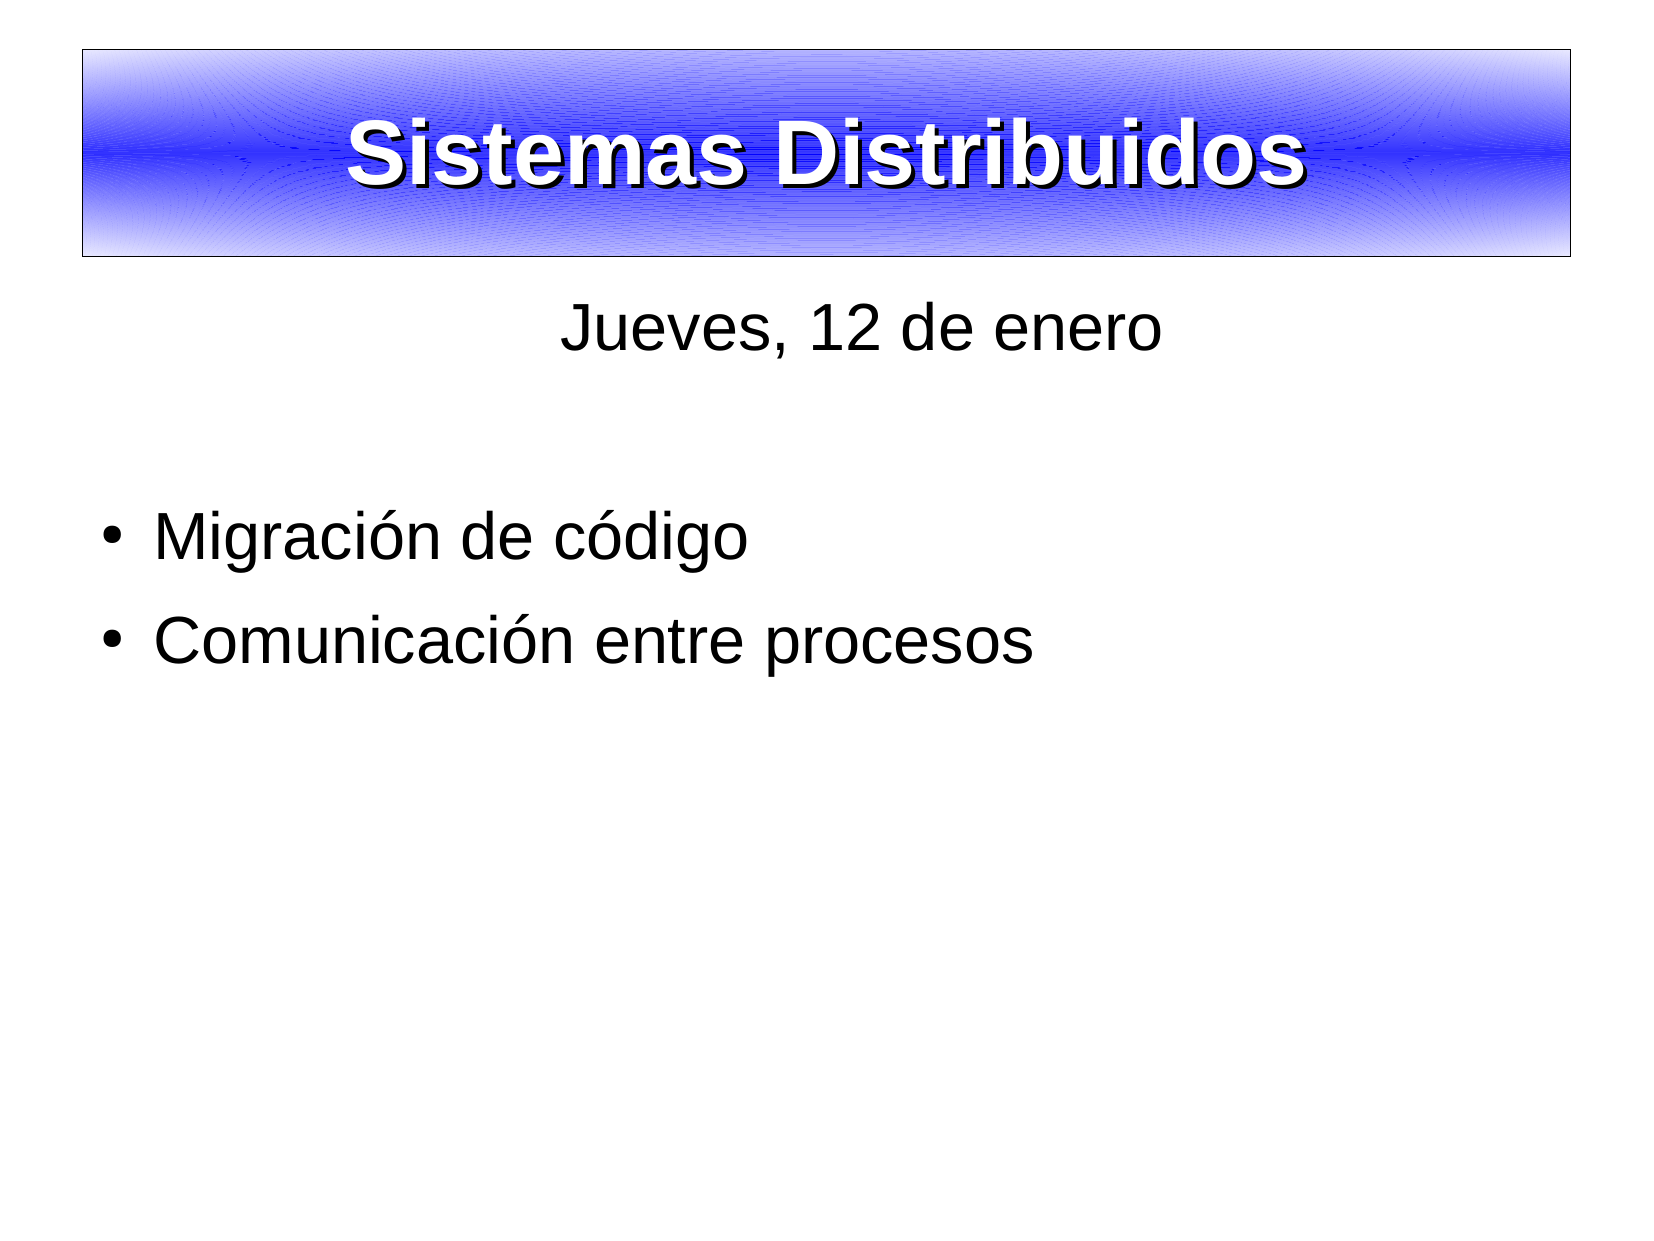

# Sistemas Distribuidos
Jueves, 12 de enero
Migración de código
Comunicación entre procesos